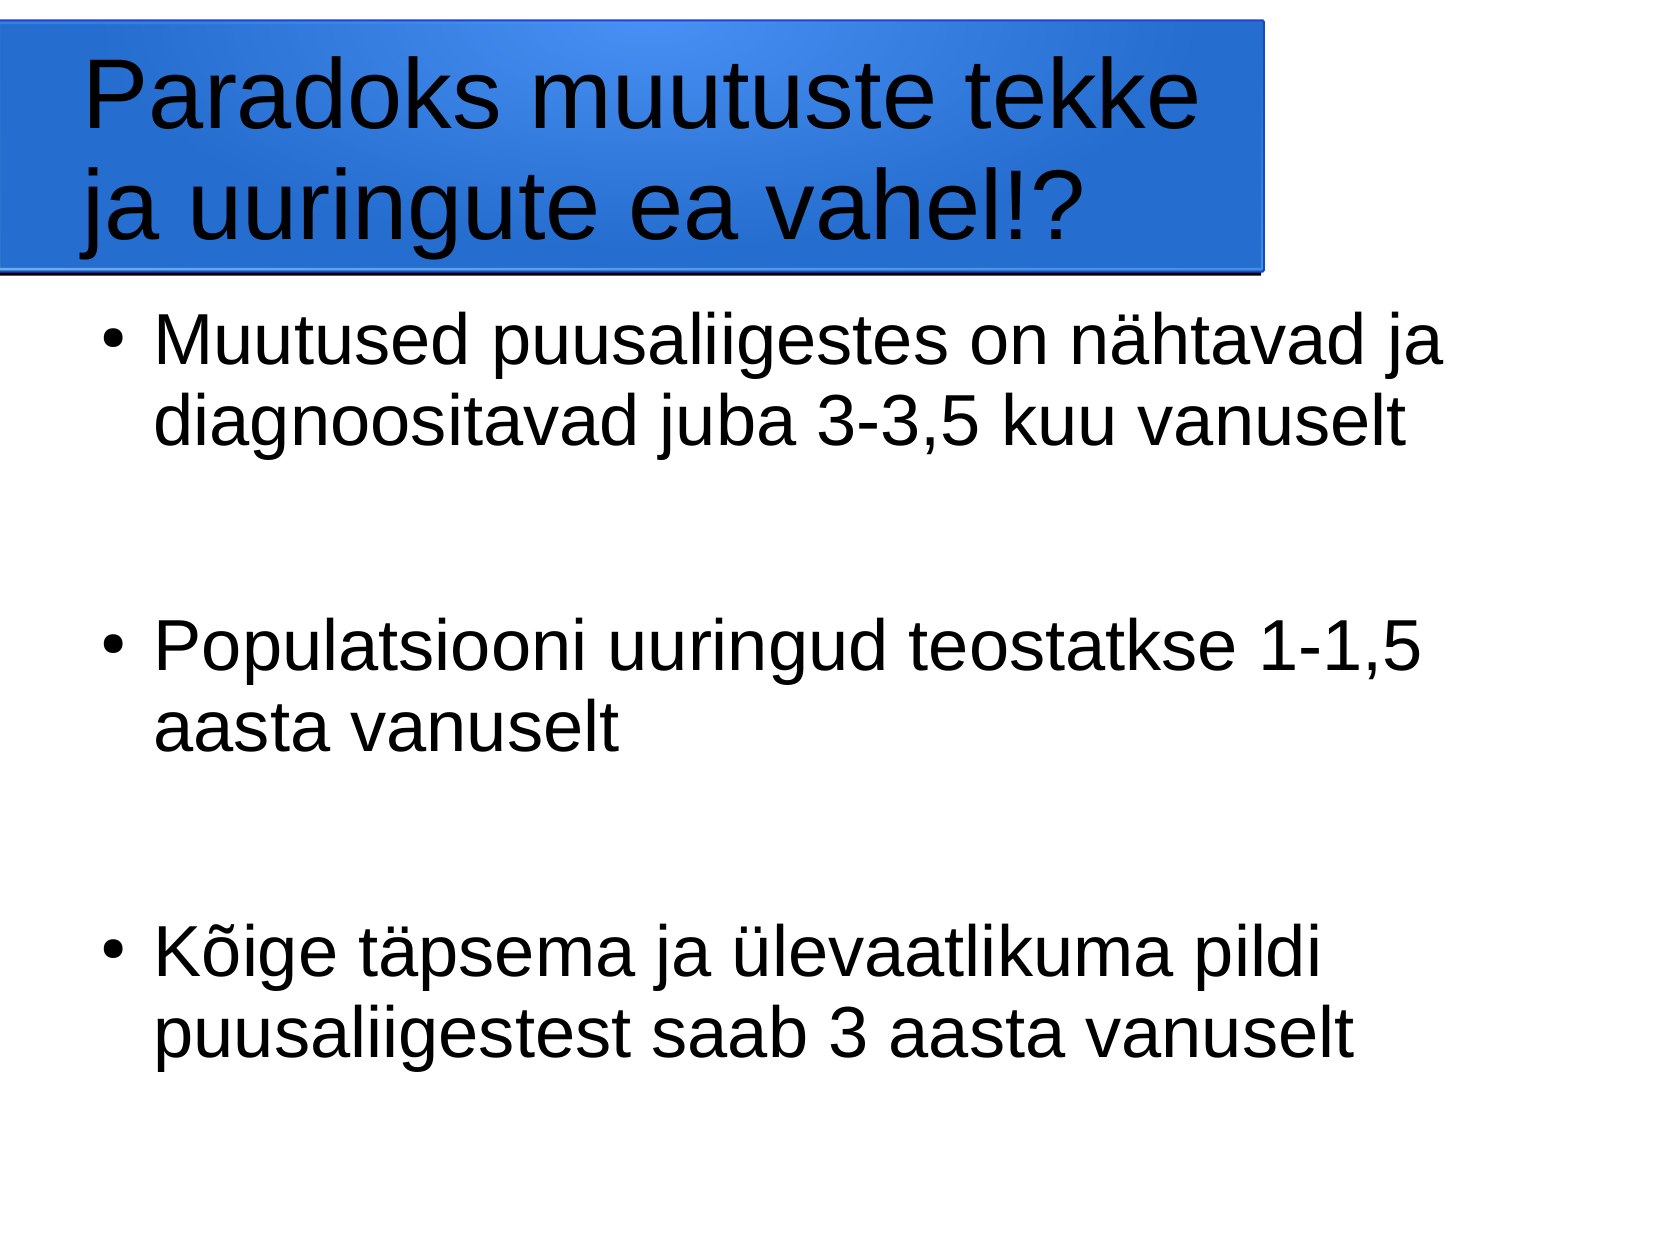

# Paradoks muutuste tekke ja uuringute ea vahel!?
Muutused puusaliigestes on nähtavad ja diagnoositavad juba 3-3,5 kuu vanuselt
Populatsiooni uuringud teostatkse 1-1,5 aasta vanuselt
Kõige täpsema ja ülevaatlikuma pildi puusaliigestest saab 3 aasta vanuselt